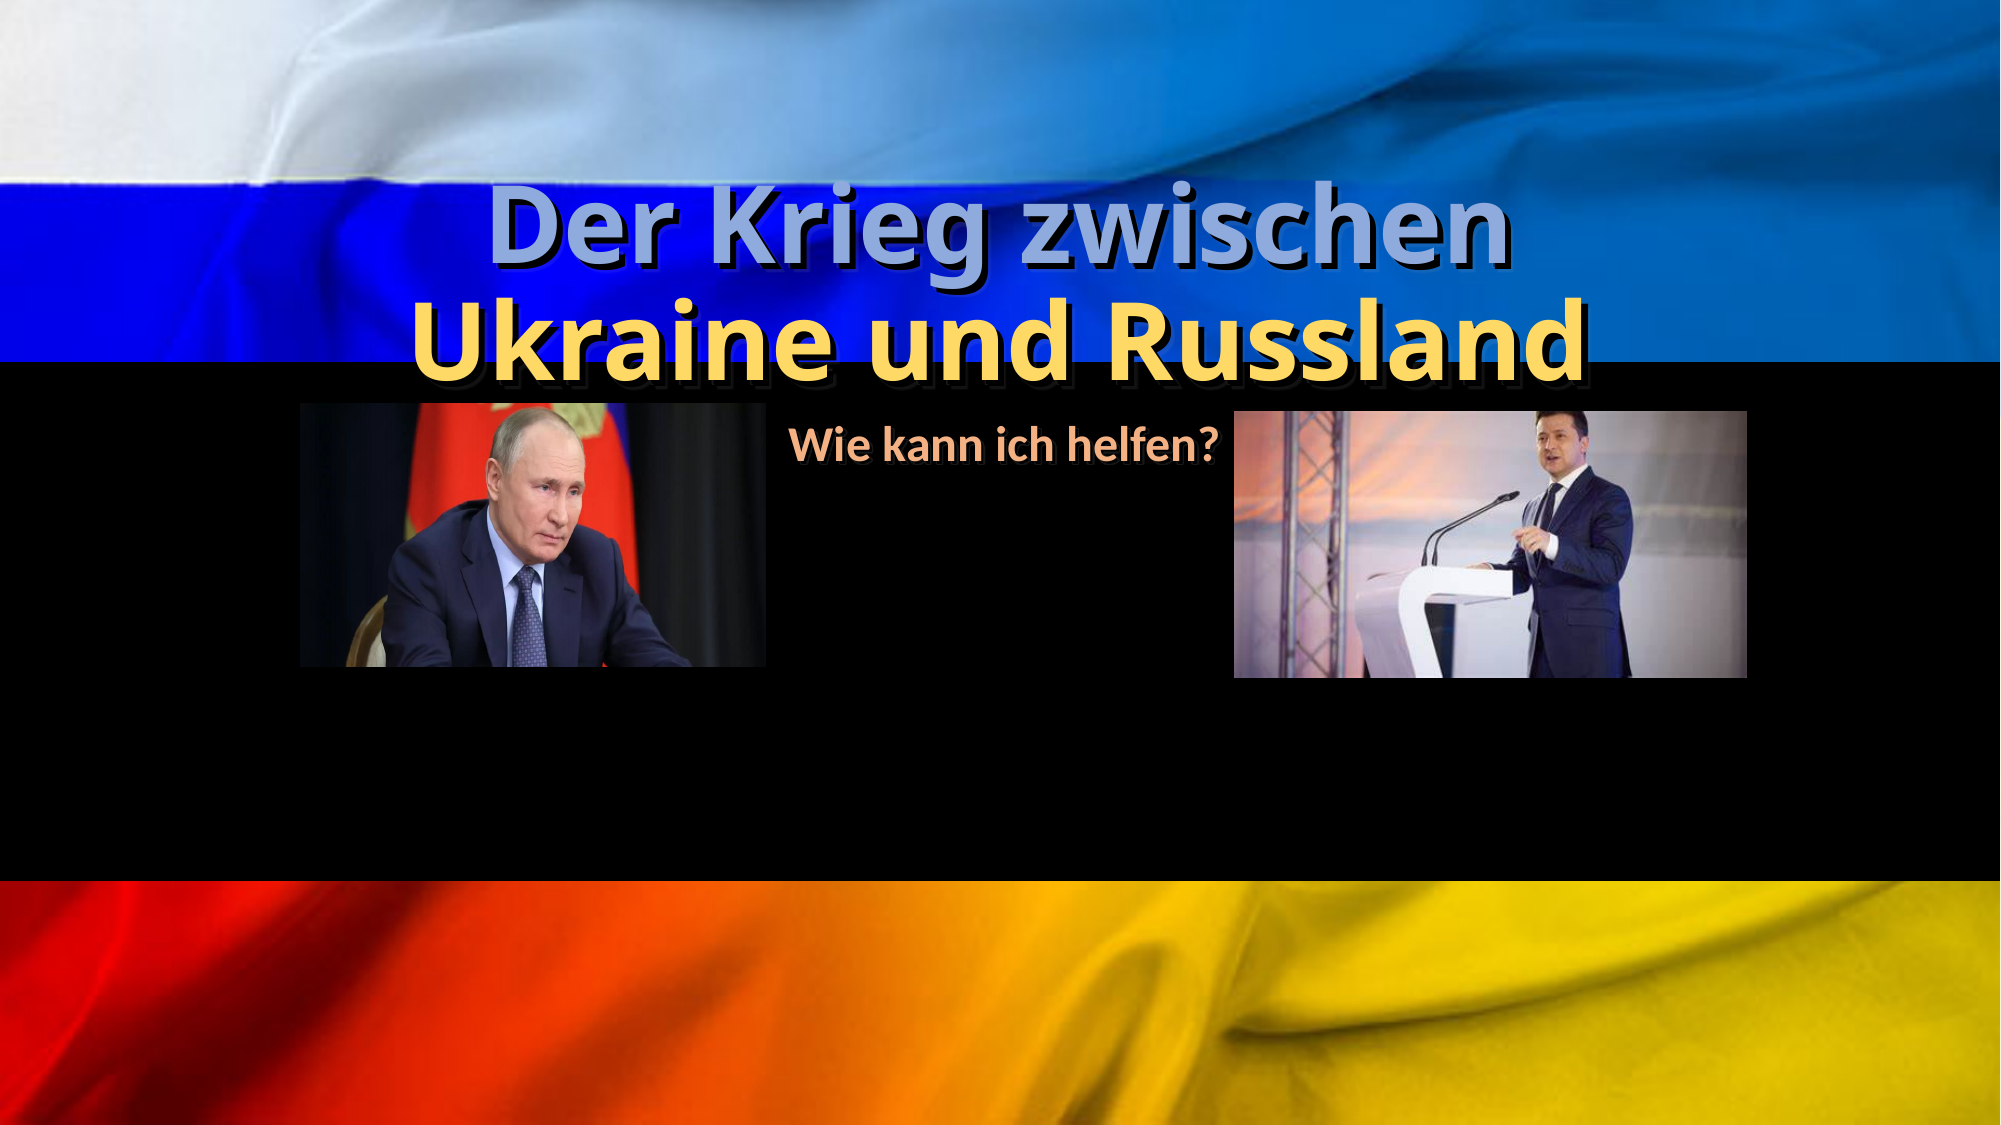

# Der Krieg zwischen Ukraine und Russland
Wie kann ich helfen?